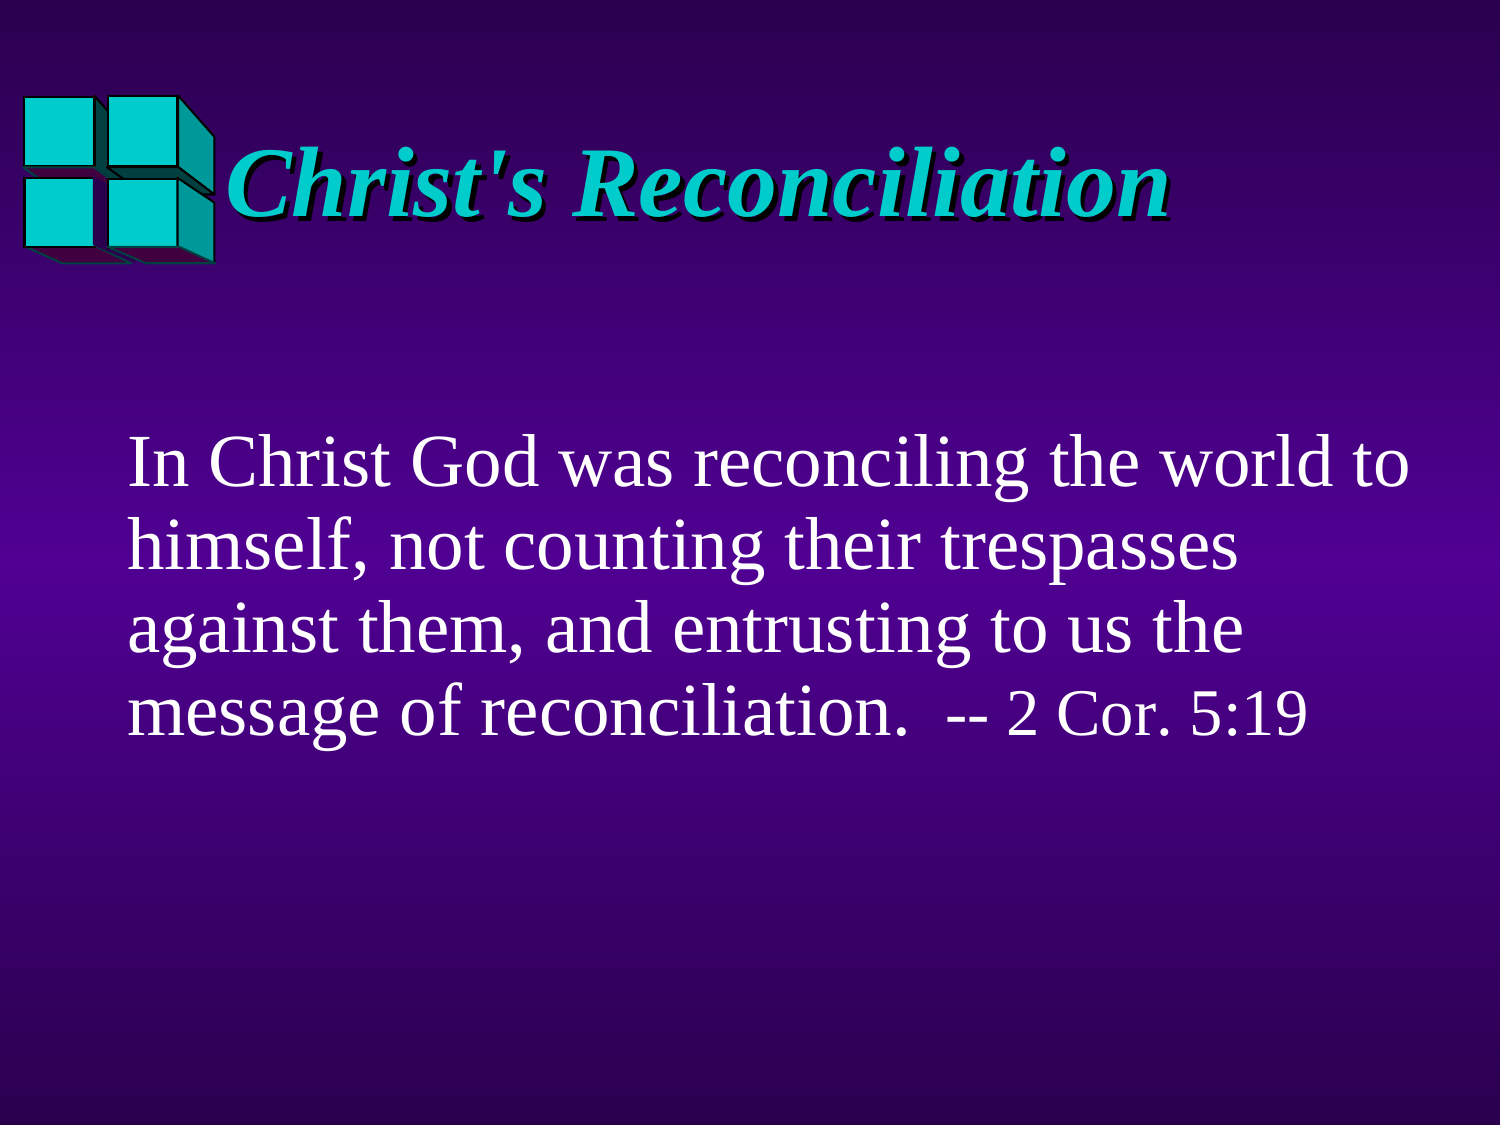

# Christ's Reconciliation
In Christ God was reconciling the world to himself, not counting their trespasses against them, and entrusting to us the message of reconciliation. -- 2 Cor. 5:19